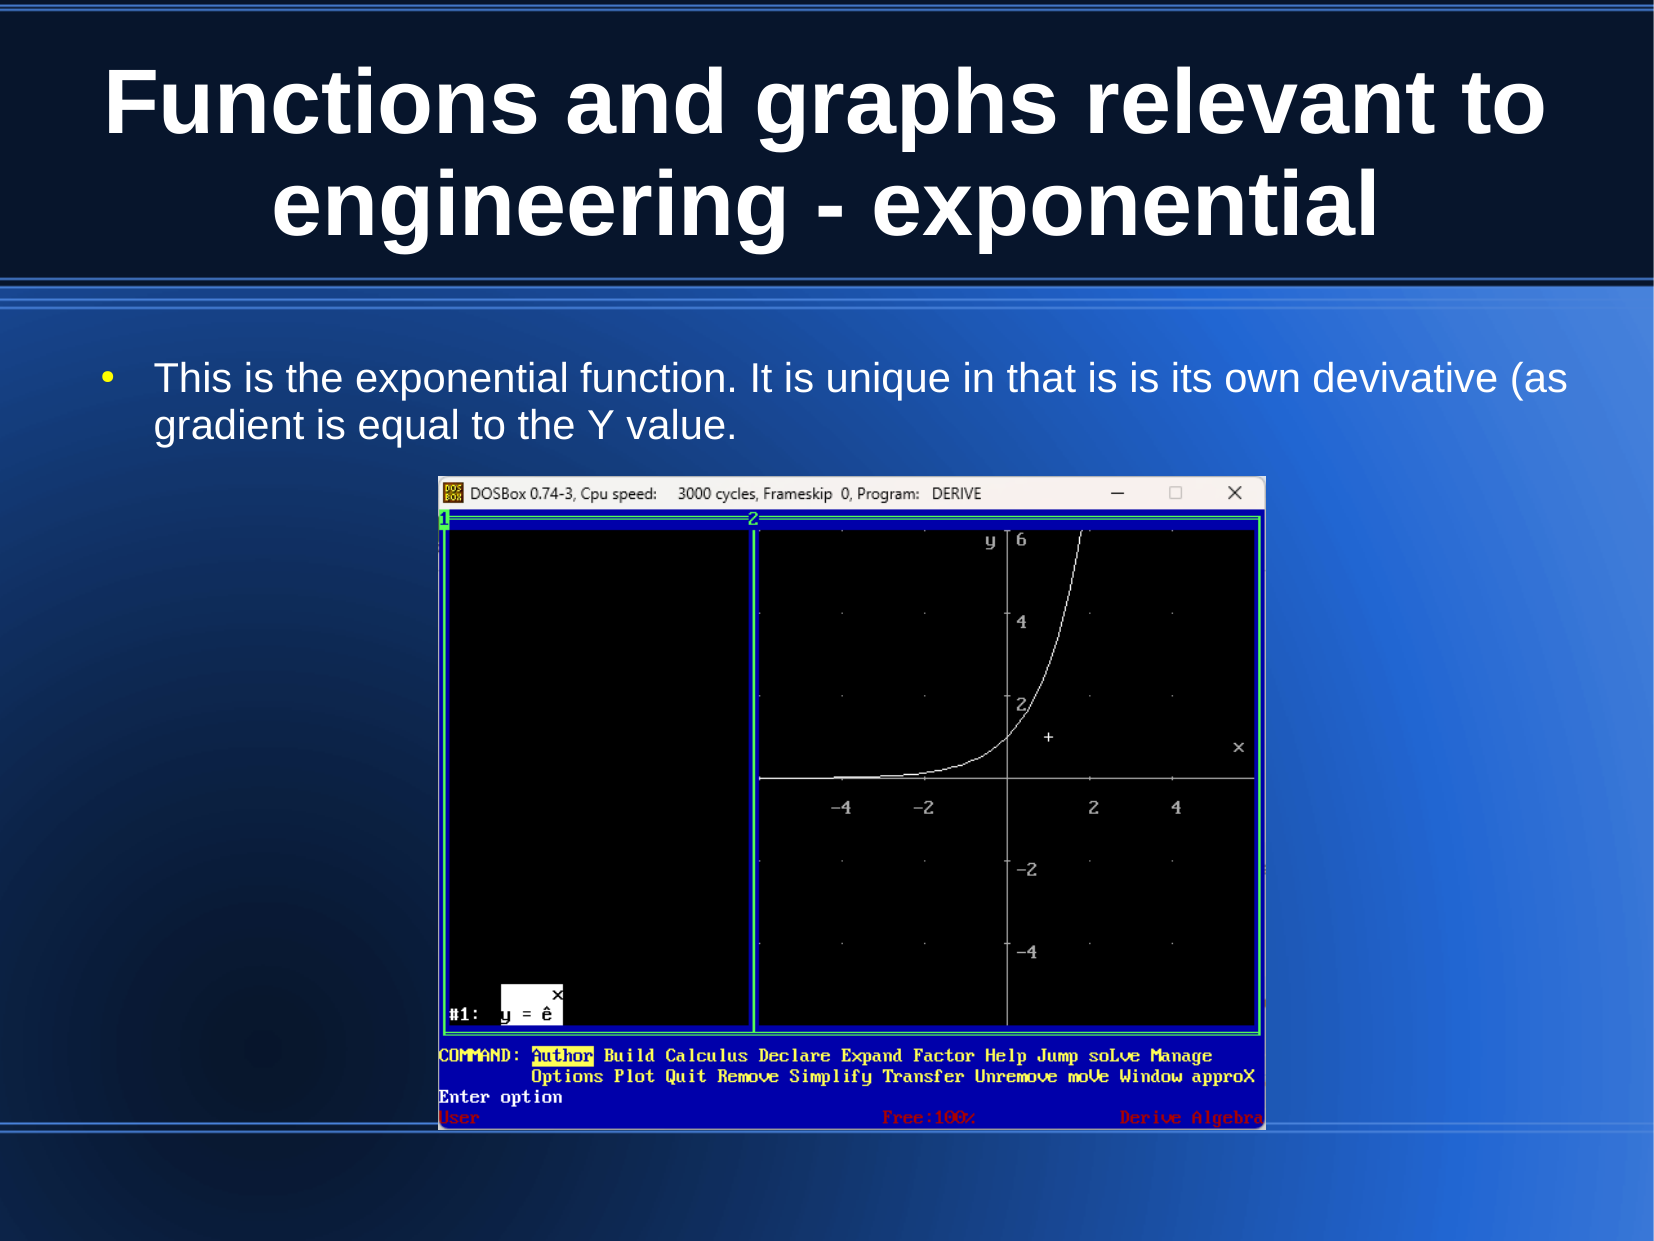

# Functions and graphs relevant to engineering - exponential
This is the exponential function. It is unique in that is is its own devivative (as gradient is equal to the Y value.